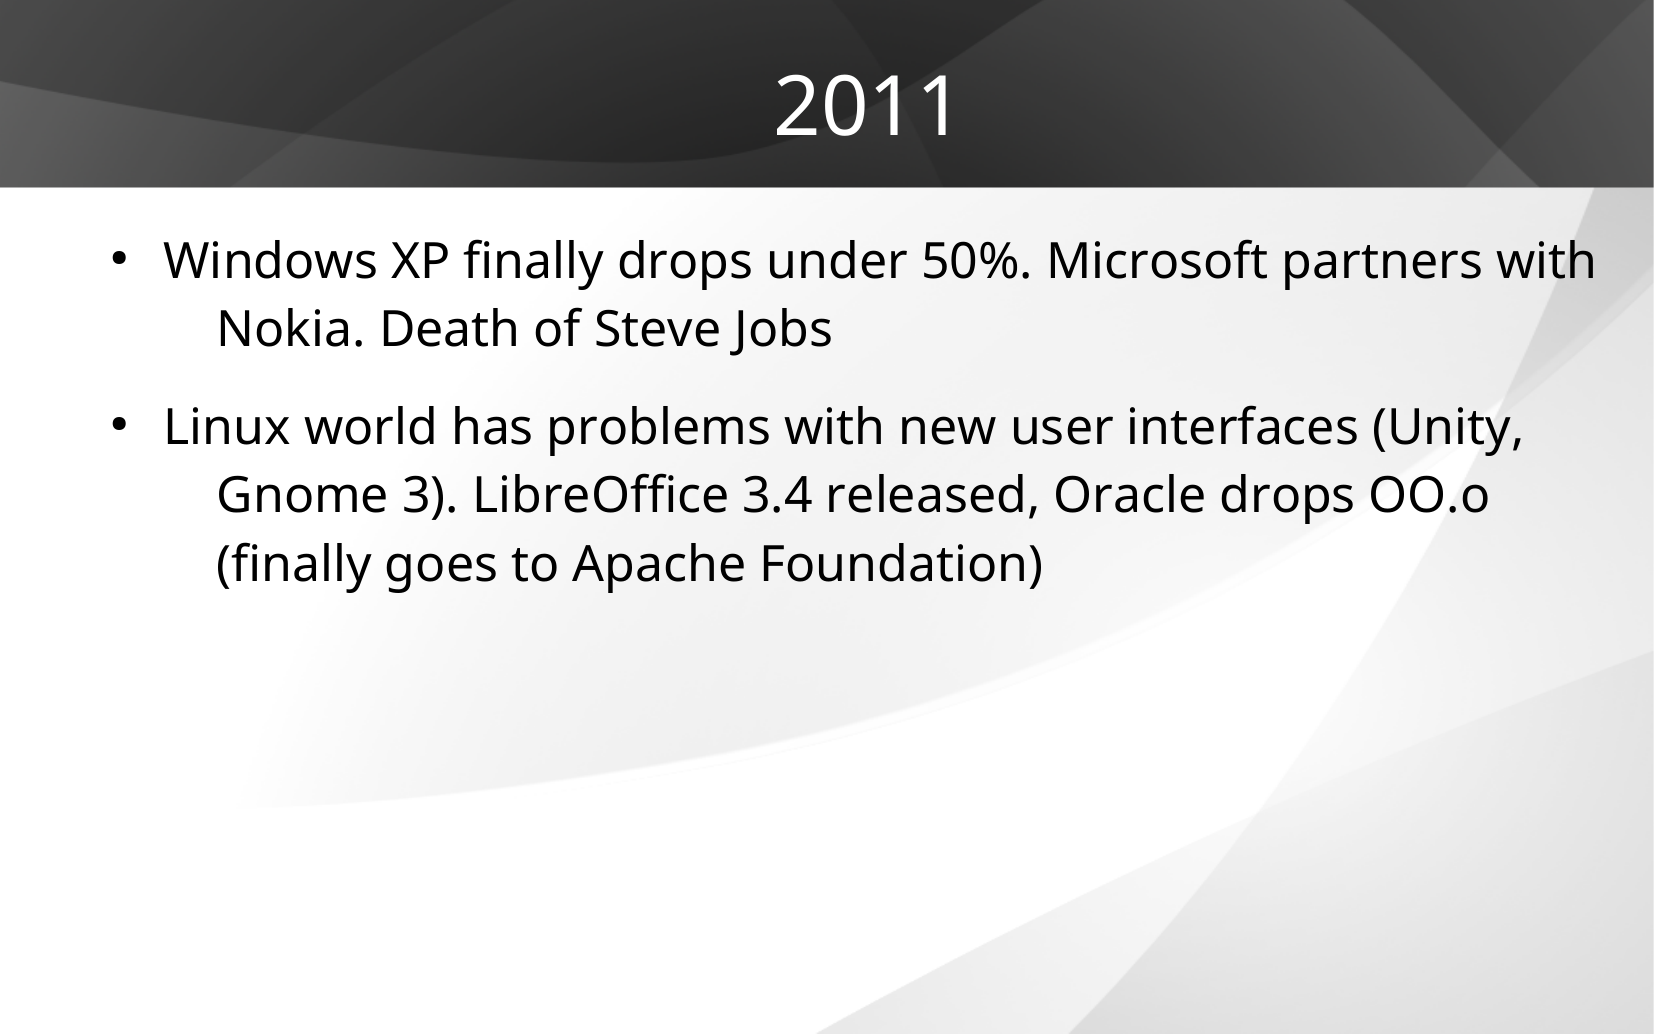

# 2011
Windows XP finally drops under 50%. Microsoft partners with Nokia. Death of Steve Jobs
Linux world has problems with new user interfaces (Unity, Gnome 3). LibreOffice 3.4 released, Oracle drops OO.o (finally goes to Apache Foundation)